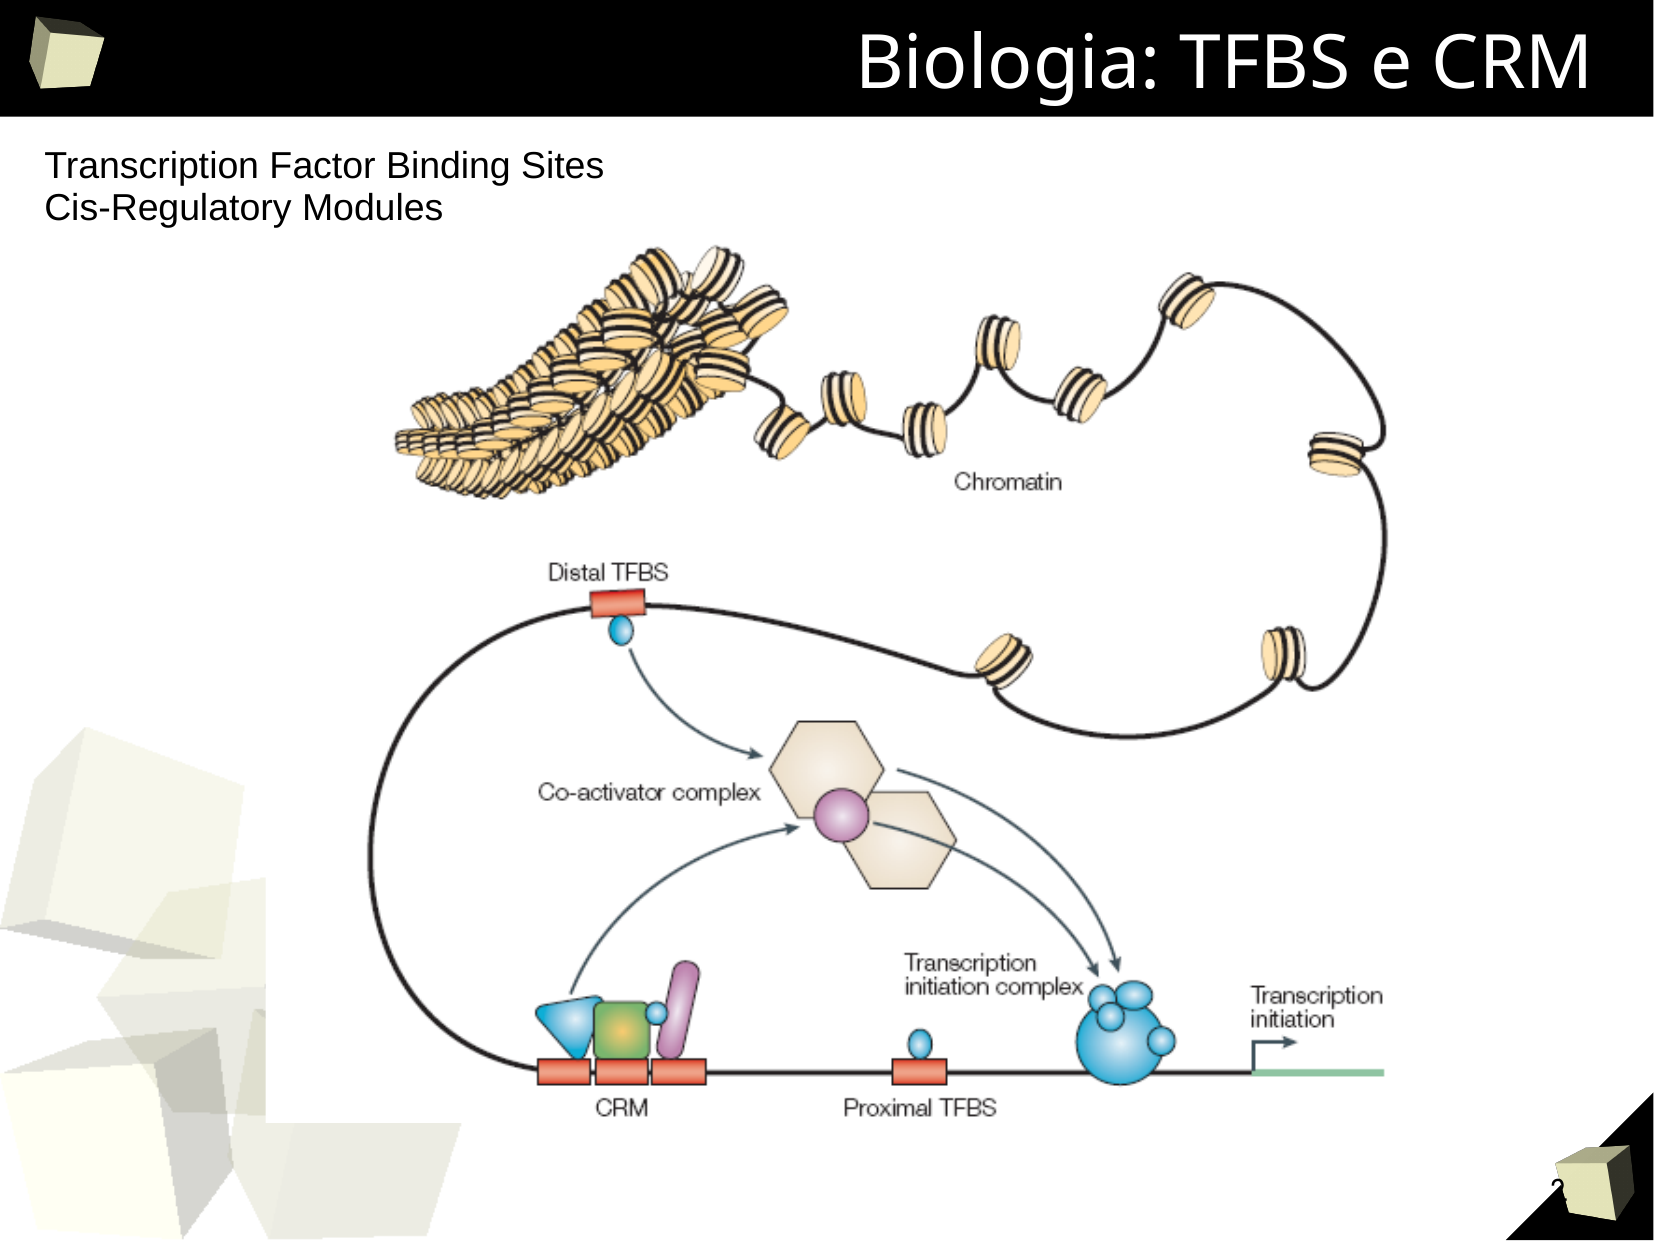

# Biologia: TFBS e CRM
Transcription Factor Binding Sites
Cis-Regulatory Modules